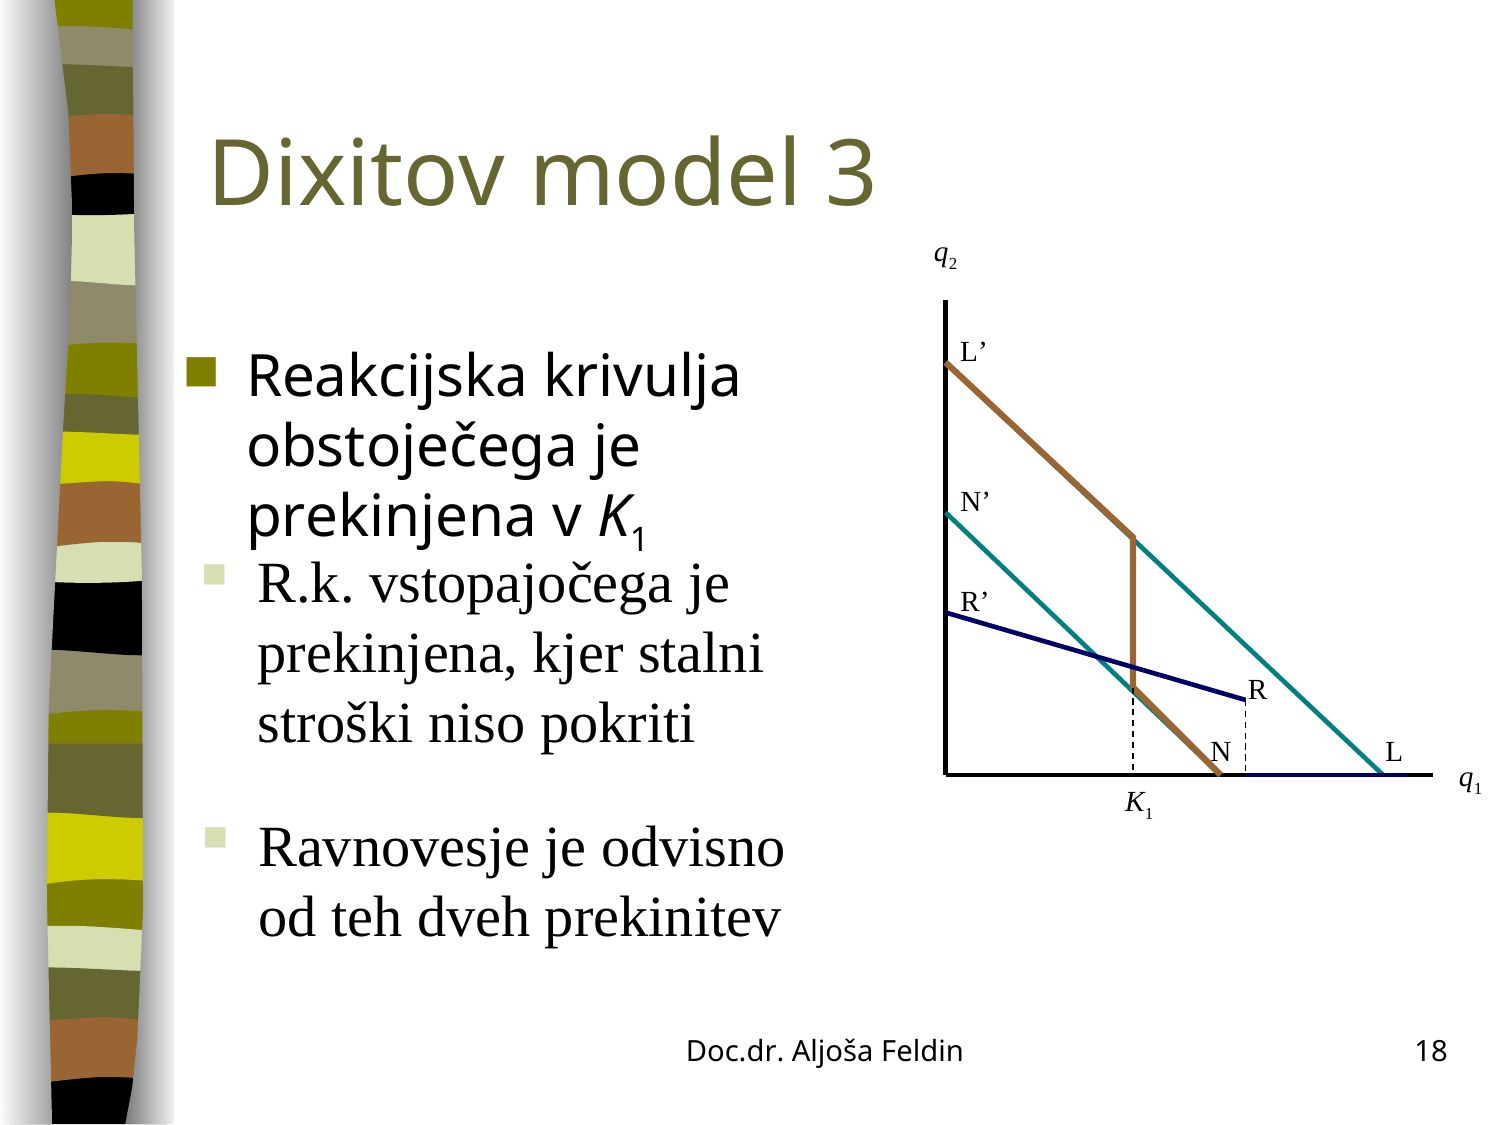

# Dixitov model 3
q2
L’
Reakcijska krivulja obstoječega je prekinjena v K1
N’
R.k. vstopajočega je prekinjena, kjer stalni stroški niso pokriti
R’
R
N
L
q1
K1
Ravnovesje je odvisno od teh dveh prekinitev
Doc.dr. Aljoša Feldin